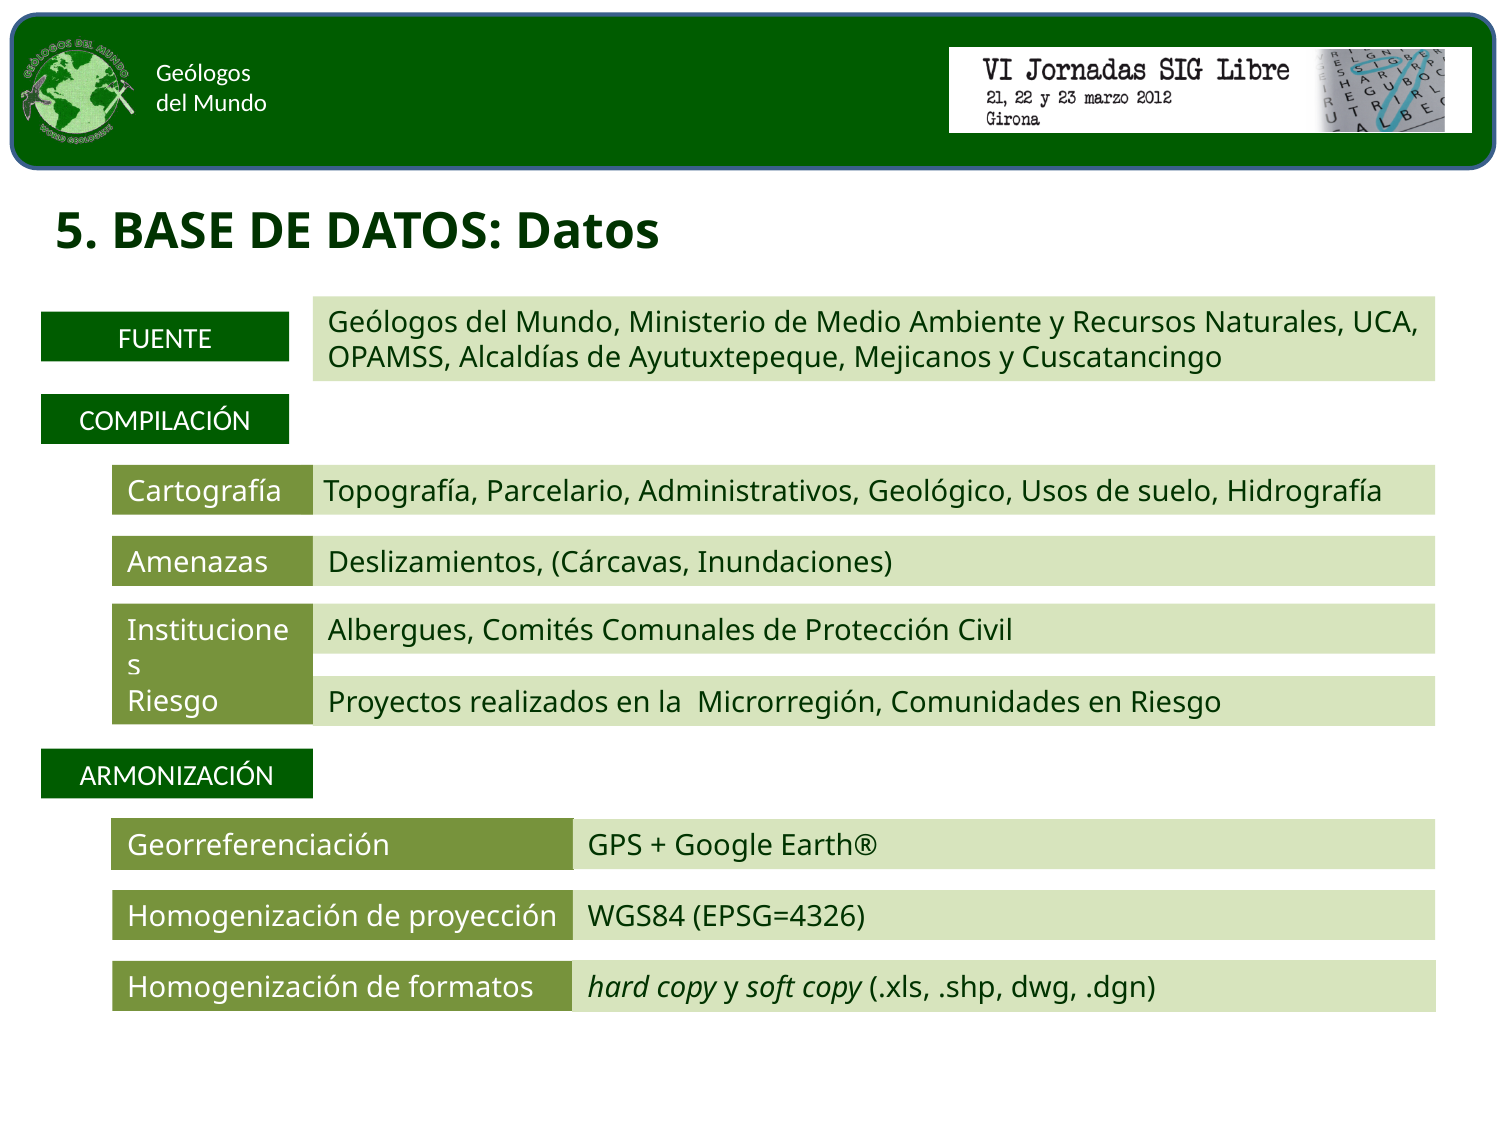

Geólogos
del Mundo
5. BASE DE DATOS: Datos
Geólogos del Mundo, Ministerio de Medio Ambiente y Recursos Naturales, UCA, OPAMSS, Alcaldías de Ayutuxtepeque, Mejicanos y Cuscatancingo
FUENTE
COMPILACIÓN
Cartografía
 Topografía, Parcelario, Administrativos, Geológico, Usos de suelo, Hidrografía
Amenazas
Deslizamientos, (Cárcavas, Inundaciones)
Instituciones
Albergues, Comités Comunales de Protección Civil
Riesgo
Proyectos realizados en la Microrregión, Comunidades en Riesgo
ARMONIZACIÓN
Georreferenciación
GPS + Google Earth®
Homogenización de proyección
WGS84 (EPSG=4326)
Homogenización de formatos
hard copy y soft copy (.xls, .shp, dwg, .dgn)